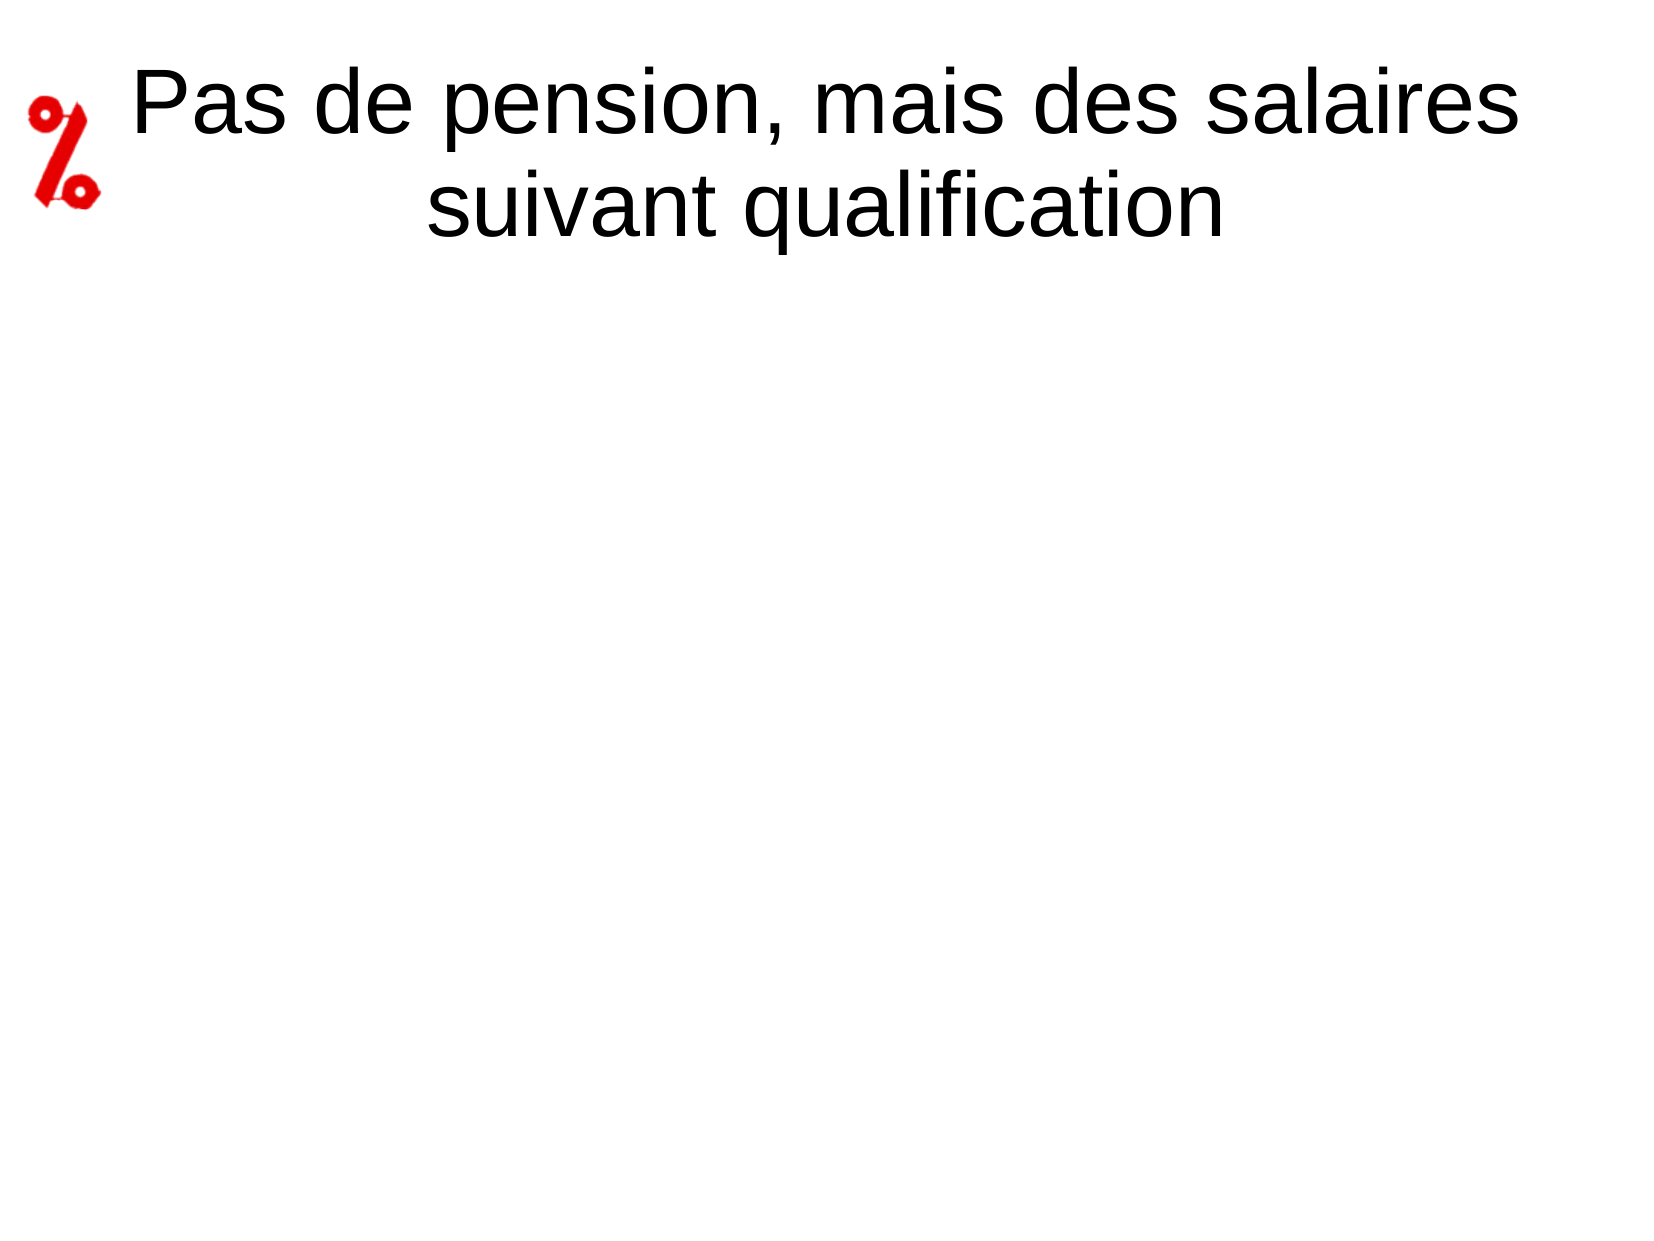

# Pas de pension, mais des salaires suivant qualification